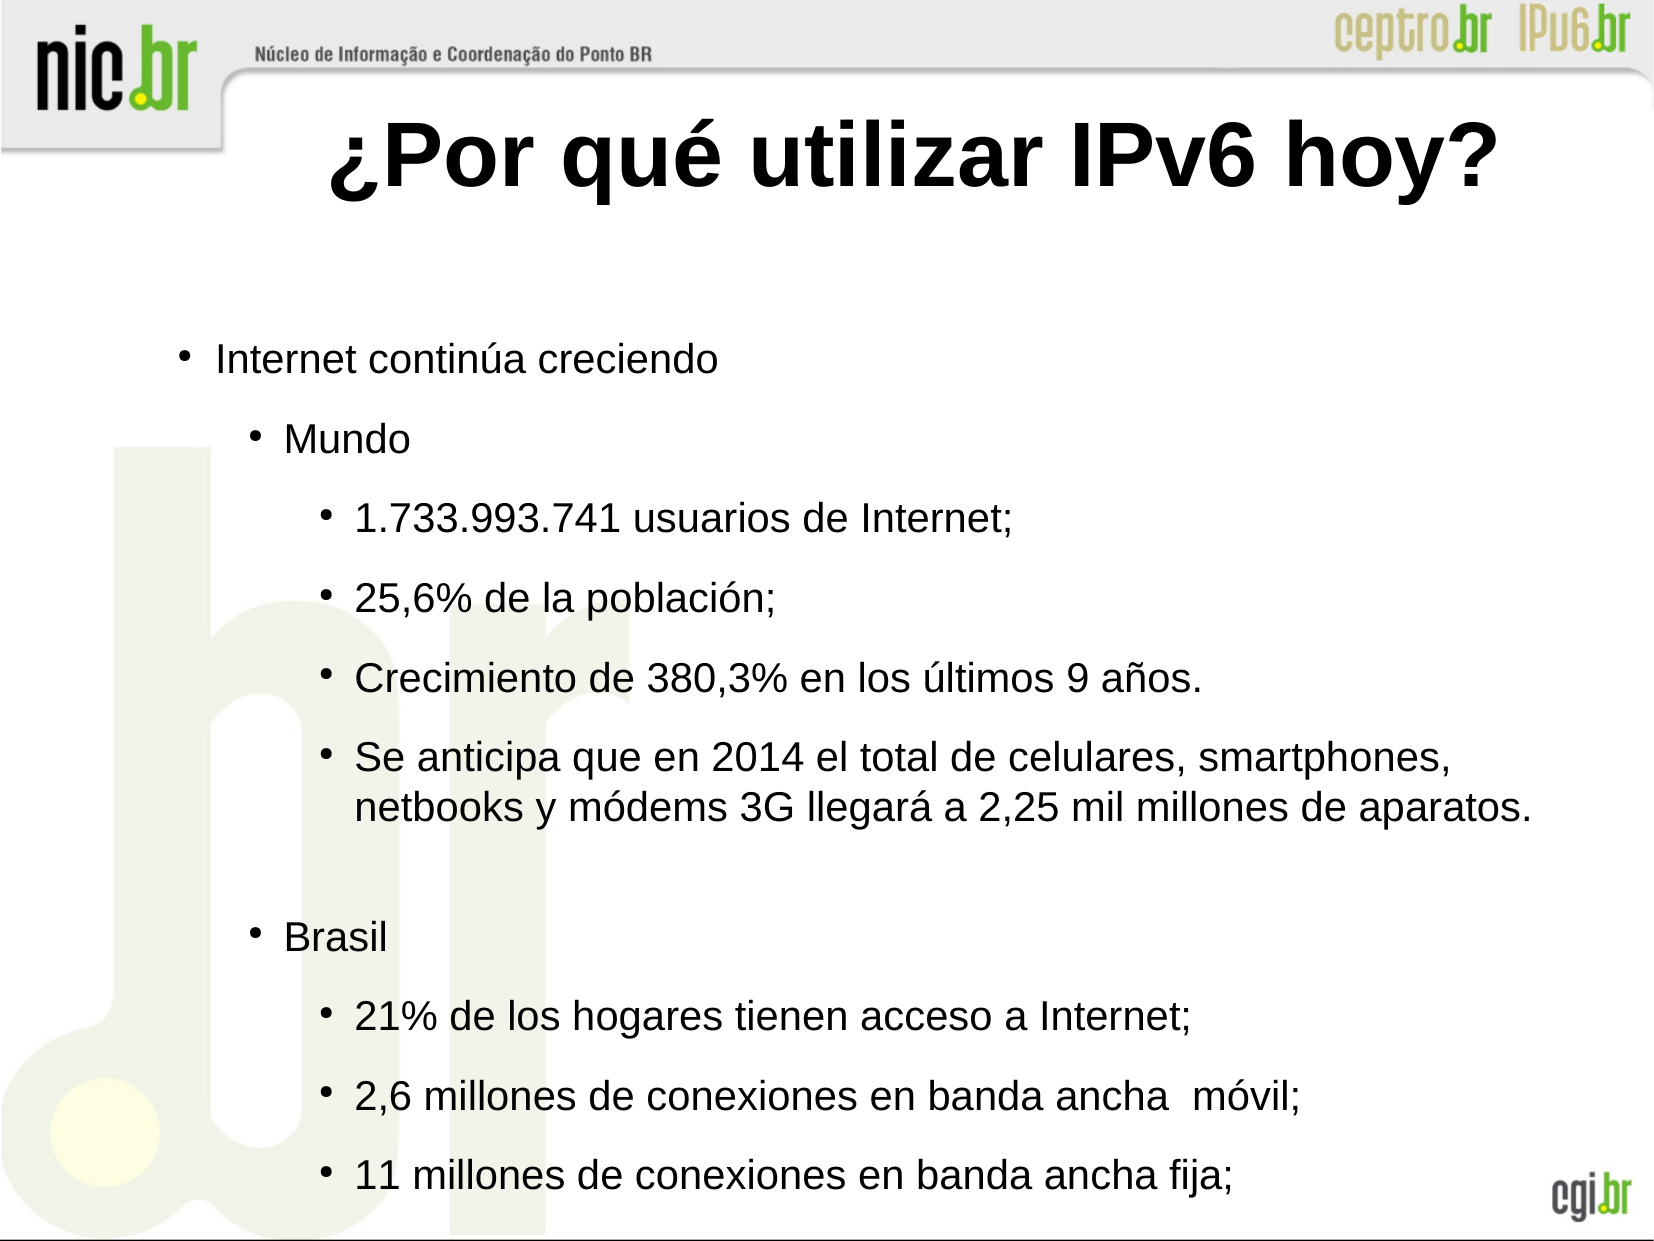

¿Por qué utilizar IPv6 hoy?
 Internet continúa creciendo
Mundo
1.733.993.741 usuarios de Internet;
25,6% de la población;
Crecimiento de 380,3% en los últimos 9 años.
Se anticipa que en 2014 el total de celulares, smartphones, netbooks y módems 3G llegará a 2,25 mil millones de aparatos.
Brasil
21% de los hogares tienen acceso a Internet;
2,6 millones de conexiones en banda ancha móvil;
11 millones de conexiones en banda ancha fija;